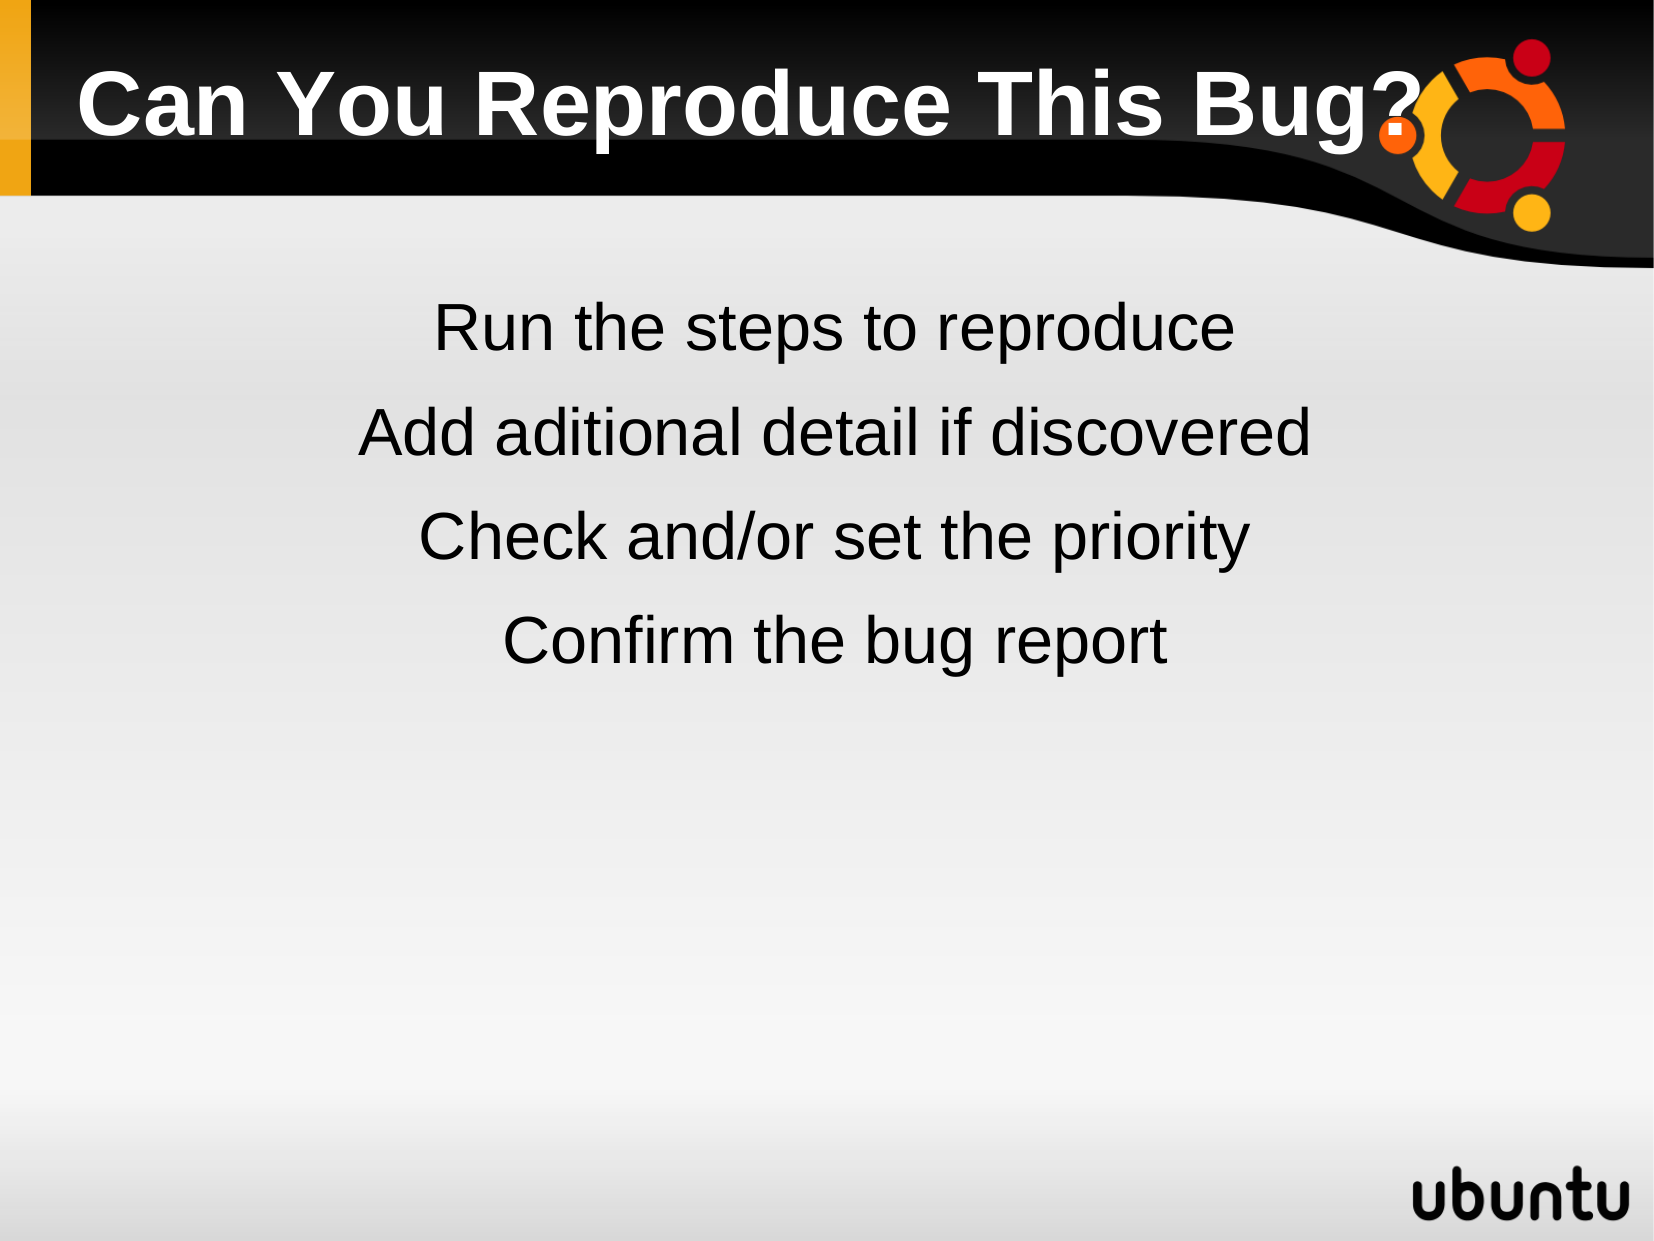

# Can You Reproduce This Bug?
Run the steps to reproduce
Add aditional detail if discovered
Check and/or set the priority
Confirm the bug report